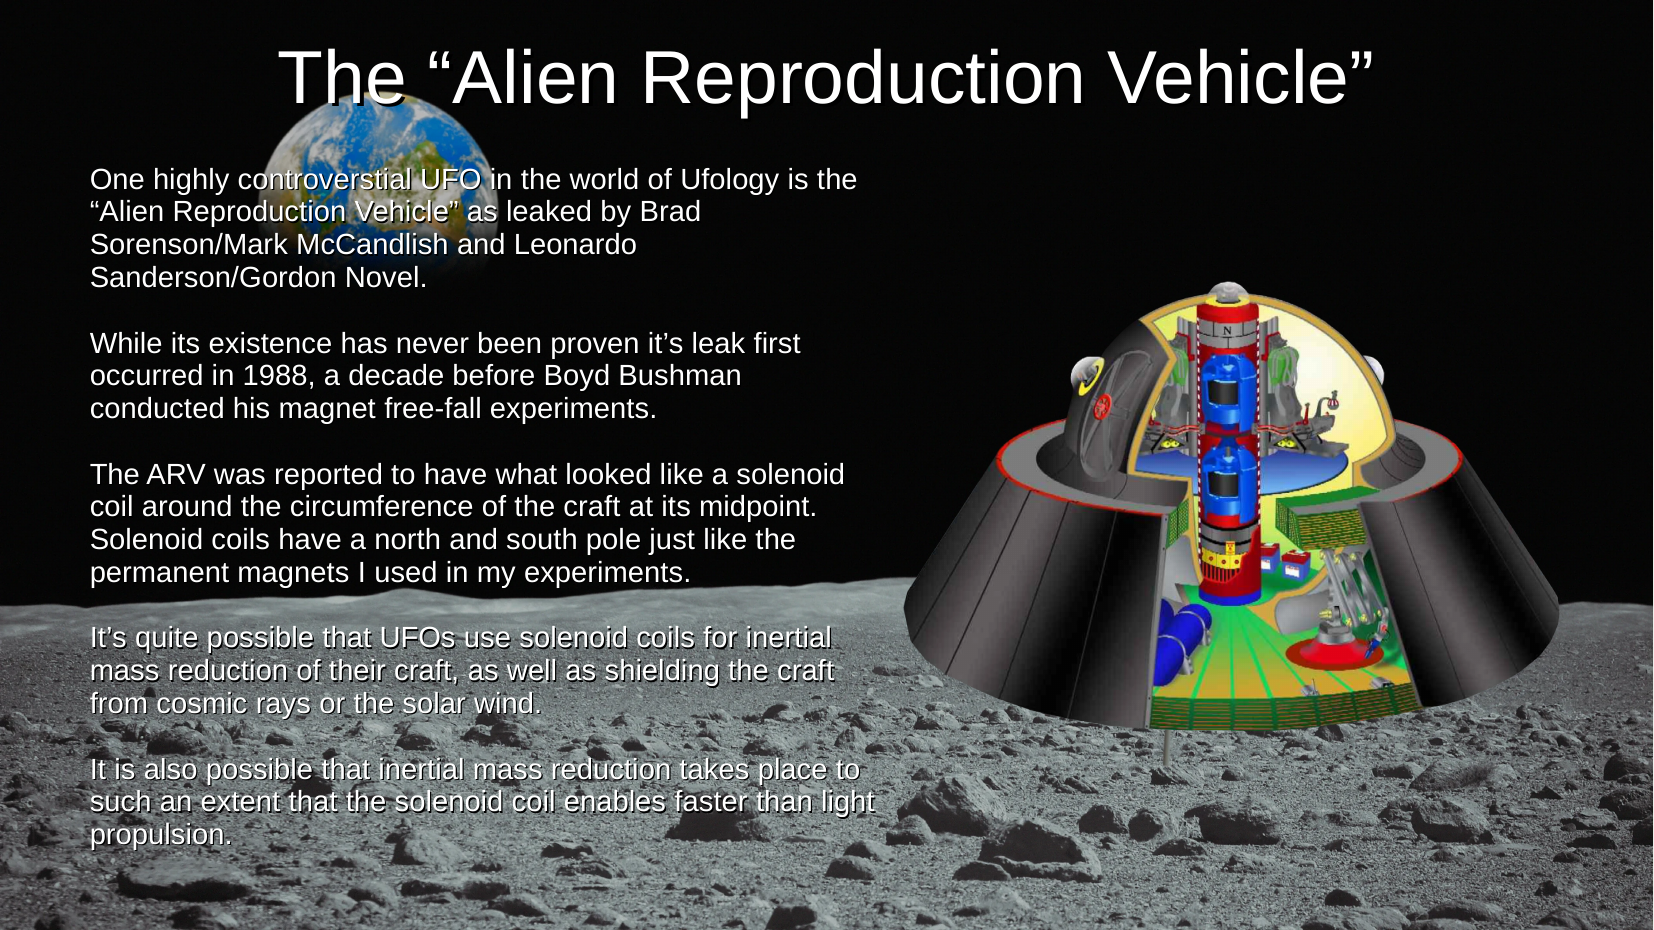

# The “Alien Reproduction Vehicle”
One highly controverstial UFO in the world of Ufology is the “Alien Reproduction Vehicle” as leaked by Brad Sorenson/Mark McCandlish and Leonardo Sanderson/Gordon Novel.
While its existence has never been proven it’s leak first occurred in 1988, a decade before Boyd Bushman conducted his magnet free-fall experiments.
The ARV was reported to have what looked like a solenoid coil around the circumference of the craft at its midpoint. Solenoid coils have a north and south pole just like the permanent magnets I used in my experiments.
It’s quite possible that UFOs use solenoid coils for inertial mass reduction of their craft, as well as shielding the craft from cosmic rays or the solar wind.
It is also possible that inertial mass reduction takes place to such an extent that the solenoid coil enables faster than light propulsion.